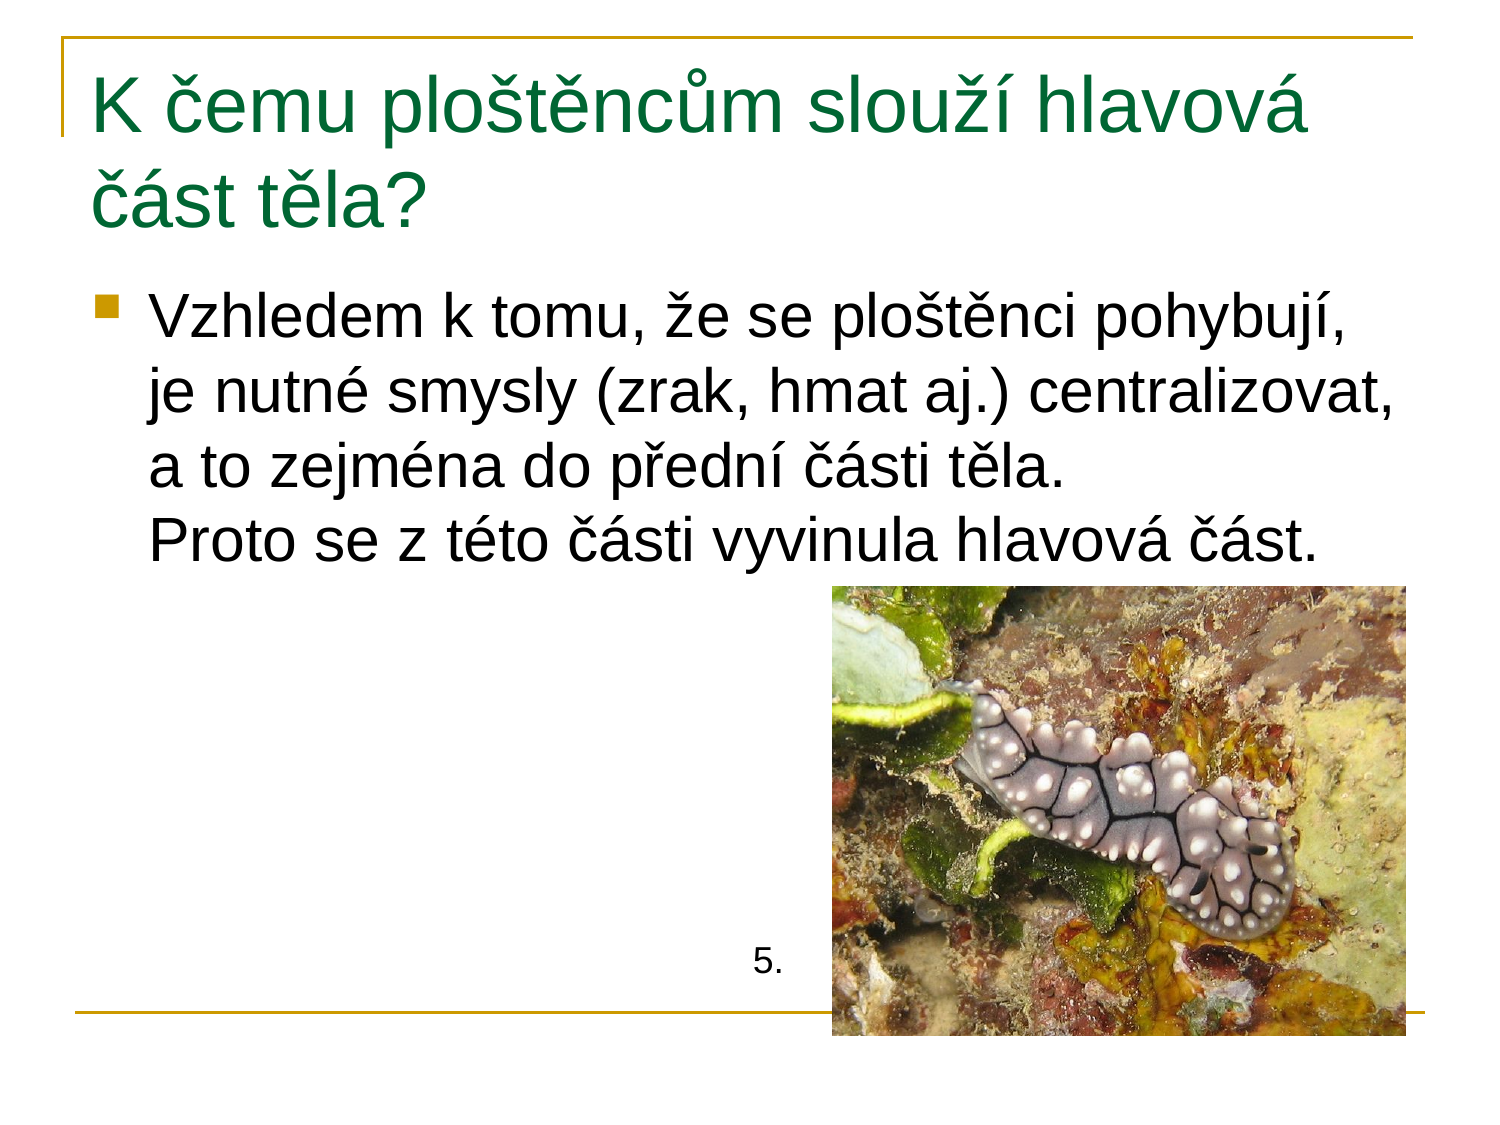

# K čemu ploštěncům slouží hlavová část těla?
Vzhledem k tomu, že se ploštěnci pohybují, je nutné smysly (zrak, hmat aj.) centralizovat, a to zejména do přední části těla.
	Proto se z této části vyvinula hlavová část.
5.